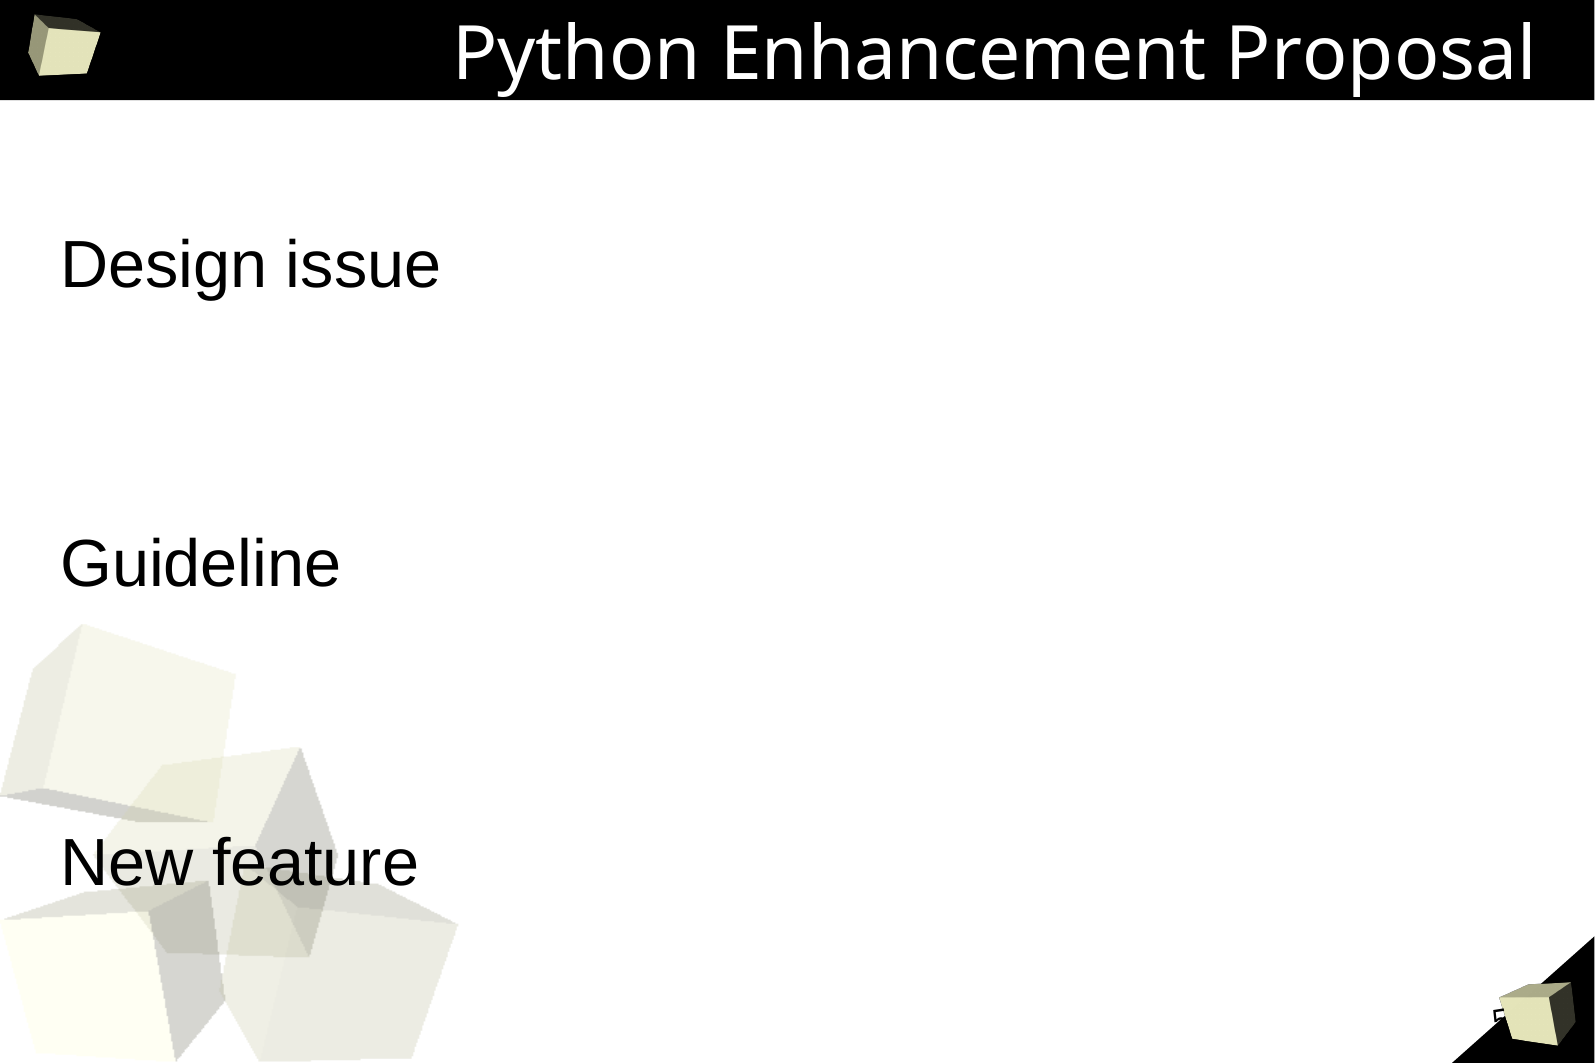

# Python Enhancement Proposal
Design issue
Guideline
New feature